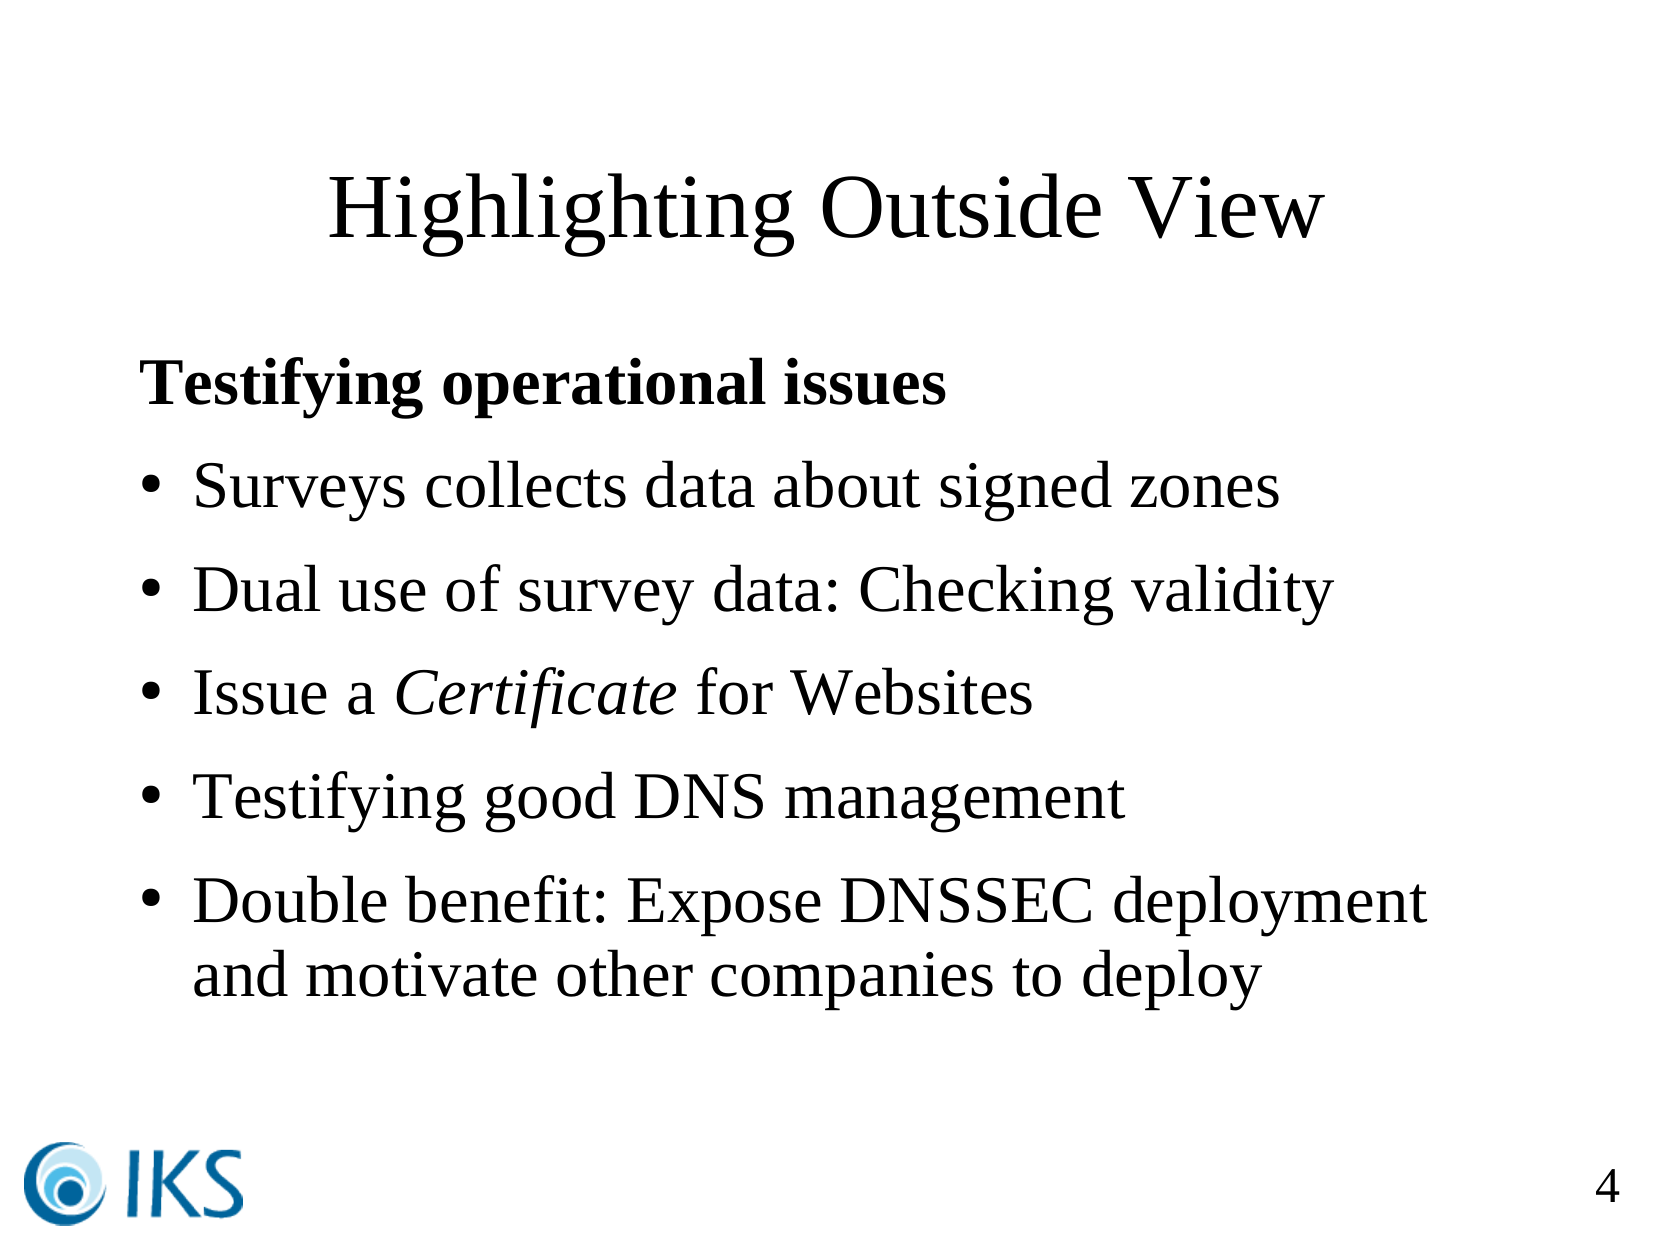

# Highlighting Outside View
Testifying operational issues
Surveys collects data about signed zones
Dual use of survey data: Checking validity
Issue a Certificate for Websites
Testifying good DNS management
Double benefit: Expose DNSSEC deployment and motivate other companies to deploy